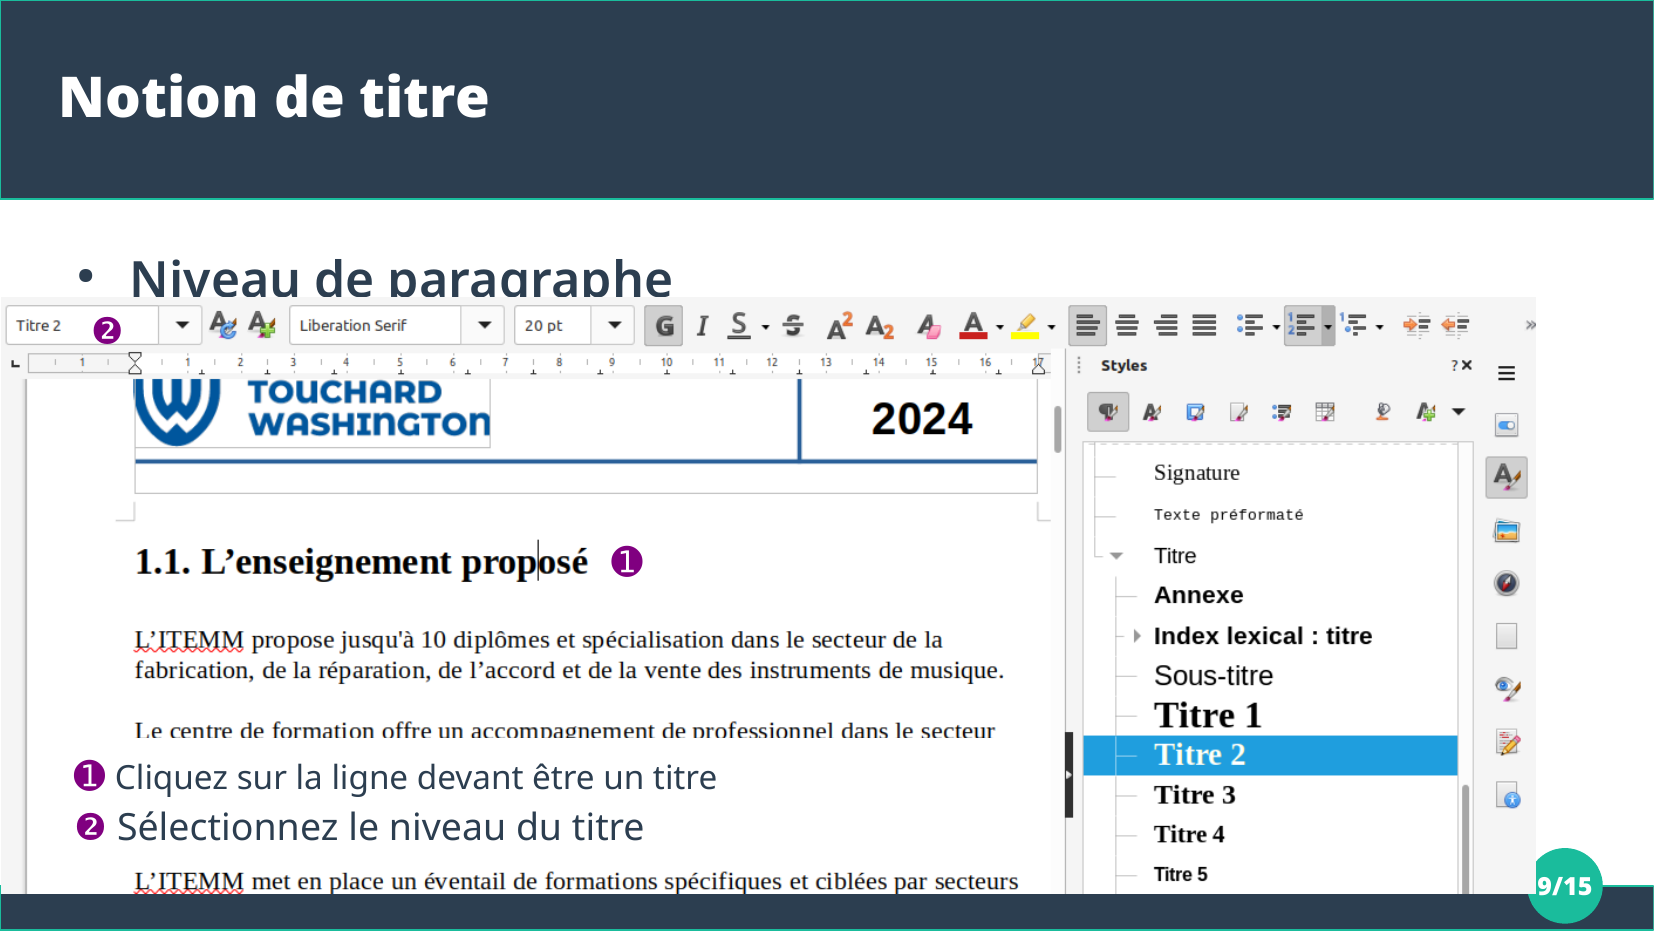

# Notion de titre
Niveau de paragraphe

➊
➊ Cliquez sur la ligne devant être un titre
 Sélectionnez le niveau du titre
9